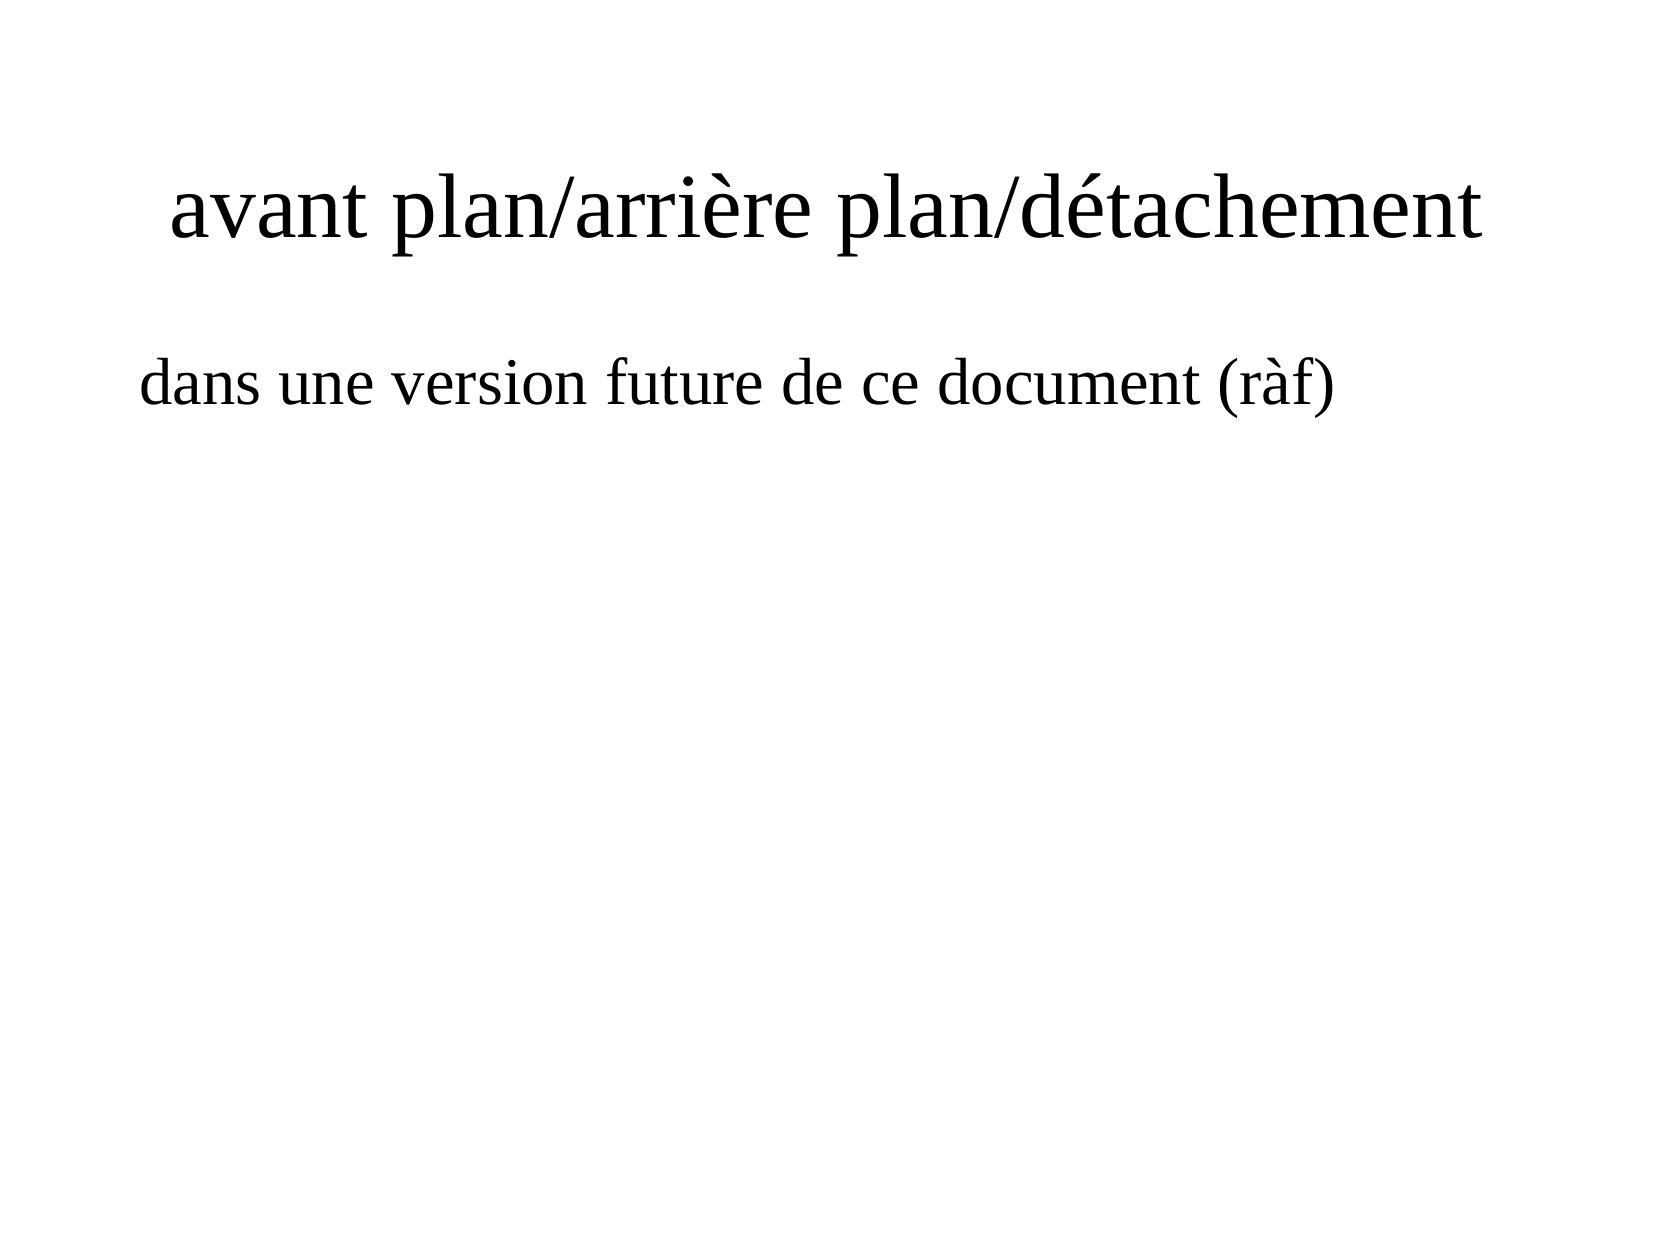

# avant plan/arrière plan/détachement
dans une version future de ce document (ràf)